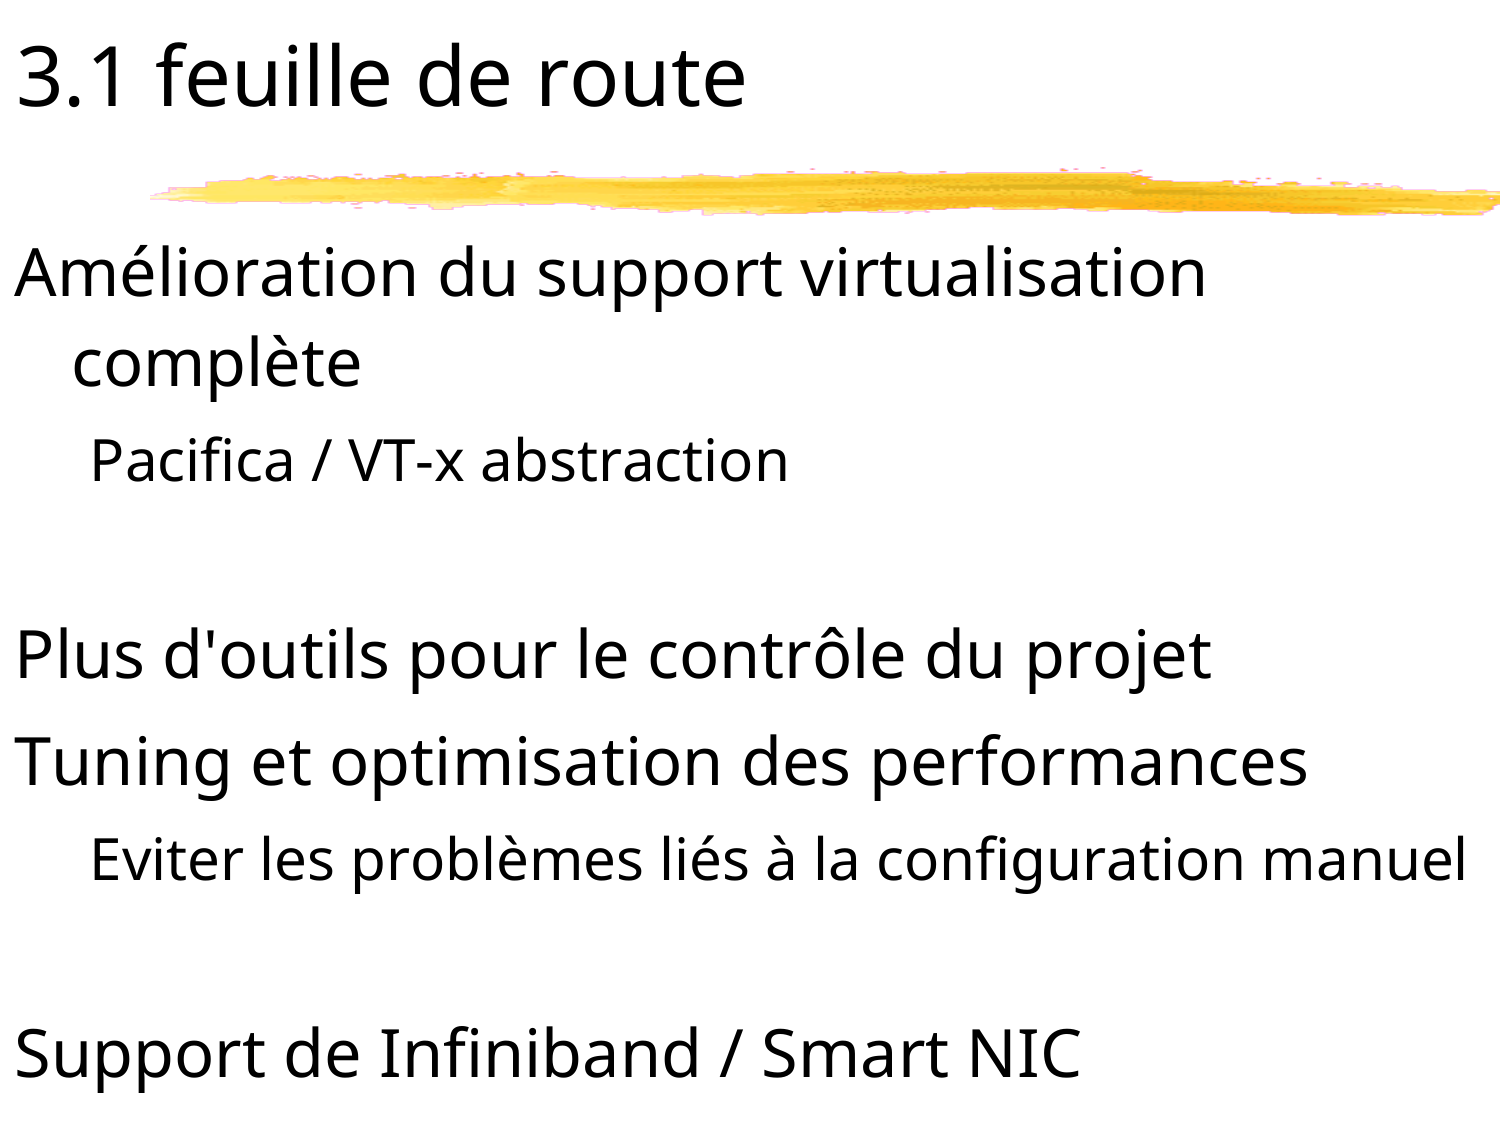

# 3.1 feuille de route
Amélioration du support virtualisation complète
Pacifica / VT-x abstraction
Plus d'outils pour le contrôle du projet
Tuning et optimisation des performances
Eviter les problèmes liés à la configuration manuel
Support de Infiniband / Smart NIC
NUMA, Virtual framebuffer, etc